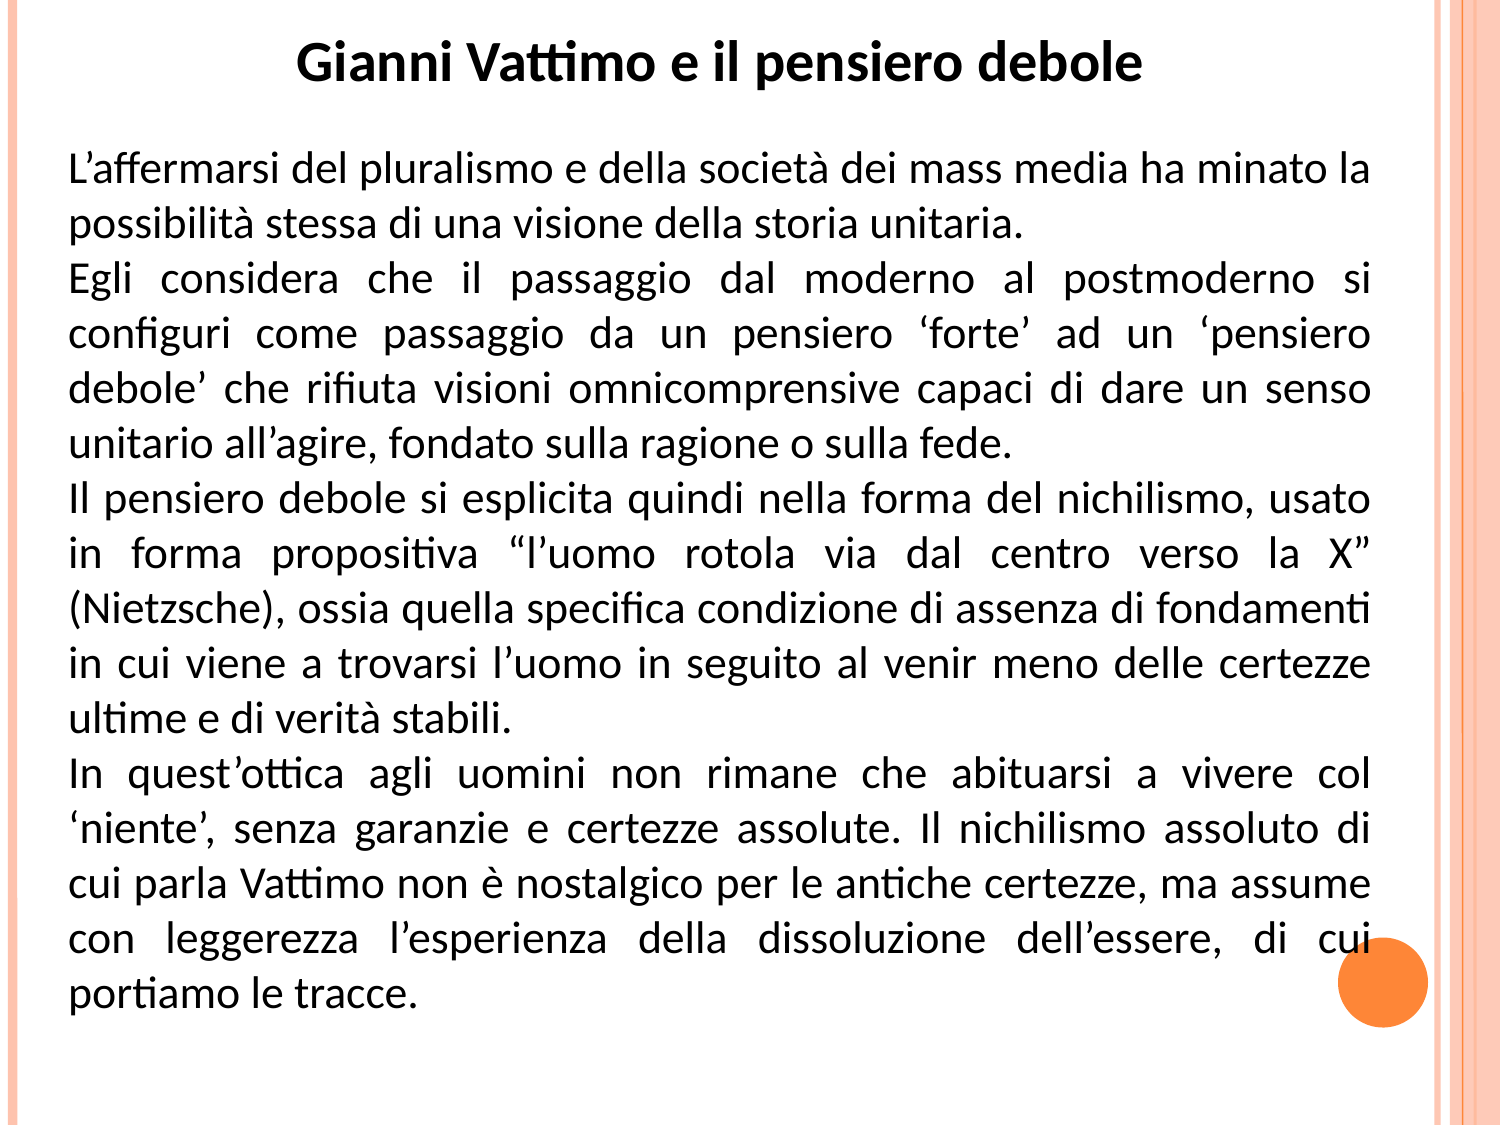

Gianni Vattimo e il pensiero debole
L’affermarsi del pluralismo e della società dei mass media ha minato la possibilità stessa di una visione della storia unitaria.
Egli considera che il passaggio dal moderno al postmoderno si configuri come passaggio da un pensiero ‘forte’ ad un ‘pensiero debole’ che rifiuta visioni omnicomprensive capaci di dare un senso unitario all’agire, fondato sulla ragione o sulla fede.
Il pensiero debole si esplicita quindi nella forma del nichilismo, usato in forma propositiva “l’uomo rotola via dal centro verso la X” (Nietzsche), ossia quella specifica condizione di assenza di fondamenti in cui viene a trovarsi l’uomo in seguito al venir meno delle certezze ultime e di verità stabili.
In quest’ottica agli uomini non rimane che abituarsi a vivere col ‘niente’, senza garanzie e certezze assolute. Il nichilismo assoluto di cui parla Vattimo non è nostalgico per le antiche certezze, ma assume con leggerezza l’esperienza della dissoluzione dell’essere, di cui portiamo le tracce.